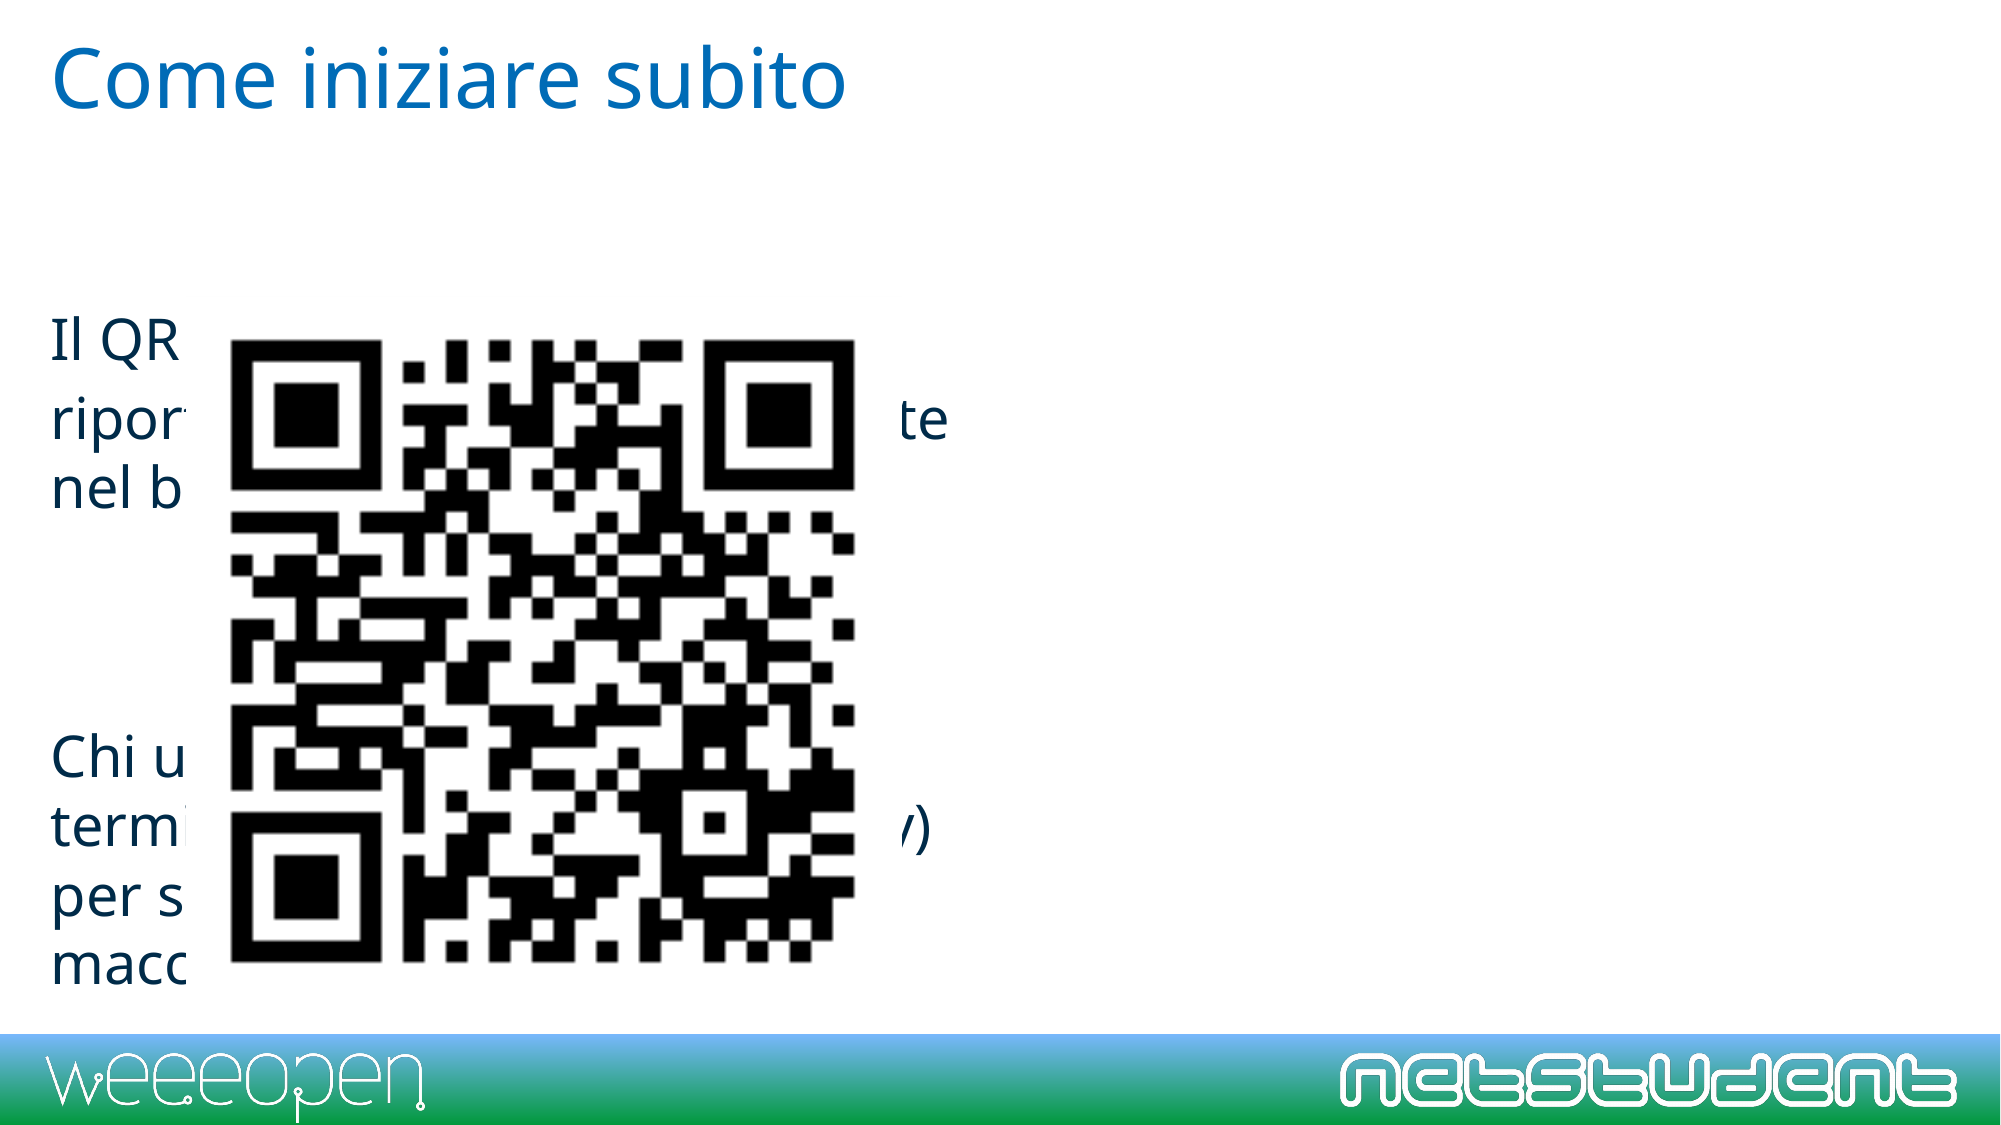

# Come iniziare subito
Il QR accanto, o questo link vi riporta ad una shell direttamente nel browser.
Chi usa MacOS, può aprire il terminale (in Applicazioni/Utility) per sperimentare sulla sua macchina